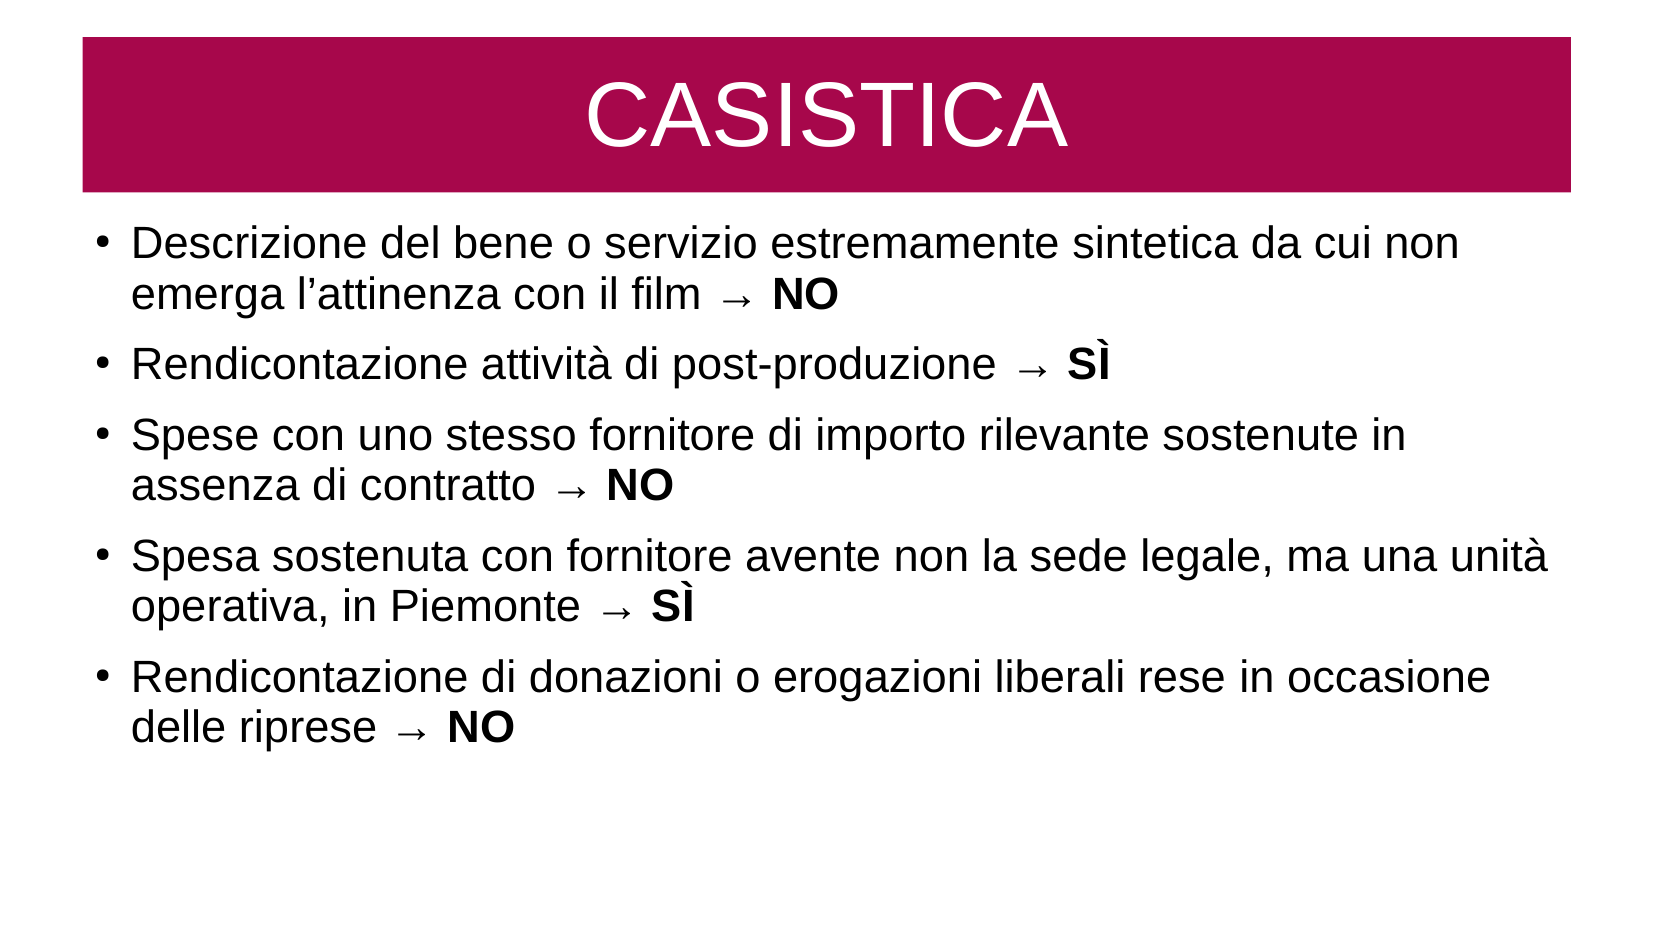

#
CASISTICA
Descrizione del bene o servizio estremamente sintetica da cui non emerga l’attinenza con il film → NO
Rendicontazione attività di post-produzione → SÌ
Spese con uno stesso fornitore di importo rilevante sostenute in assenza di contratto → NO
Spesa sostenuta con fornitore avente non la sede legale, ma una unità operativa, in Piemonte → SÌ
Rendicontazione di donazioni o erogazioni liberali rese in occasione delle riprese → NO